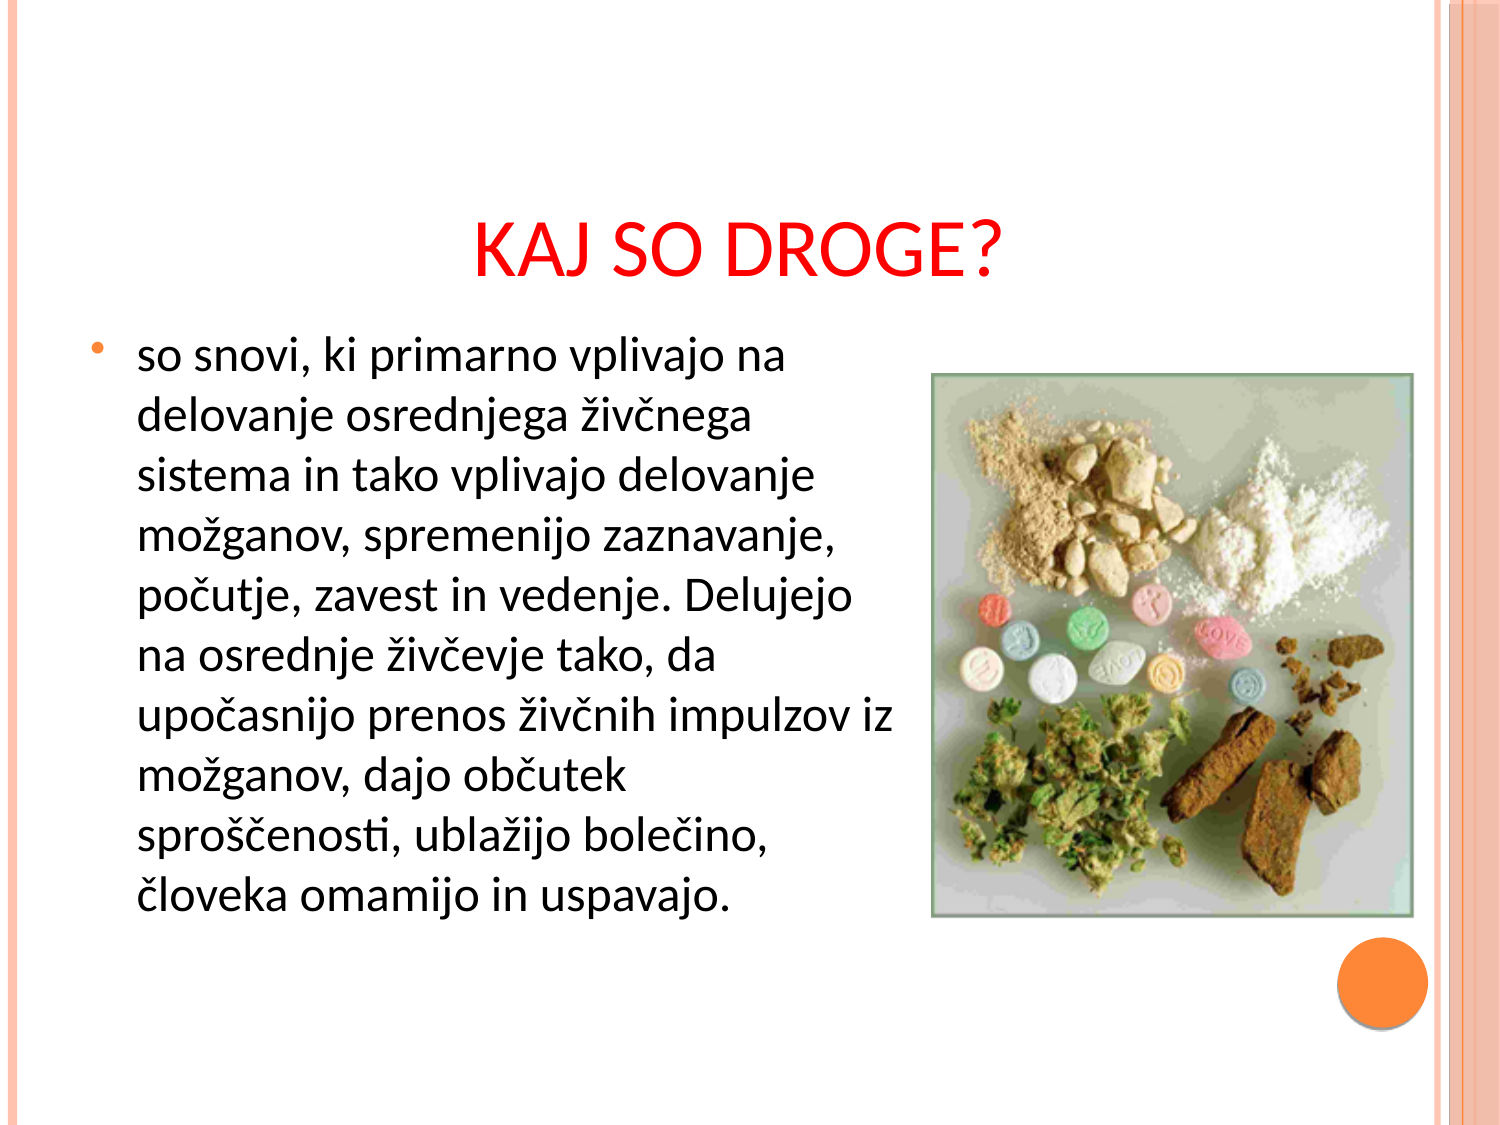

# KAJ SO DROGE?
so snovi, ki primarno vplivajo na delovanje osrednjega živčnega sistema in tako vplivajo delovanje možganov, spremenijo zaznavanje, počutje, zavest in vedenje. Delujejo na osrednje živčevje tako, da upočasnijo prenos živčnih impulzov iz možganov, dajo občutek sproščenosti, ublažijo bolečino, človeka omamijo in uspavajo.